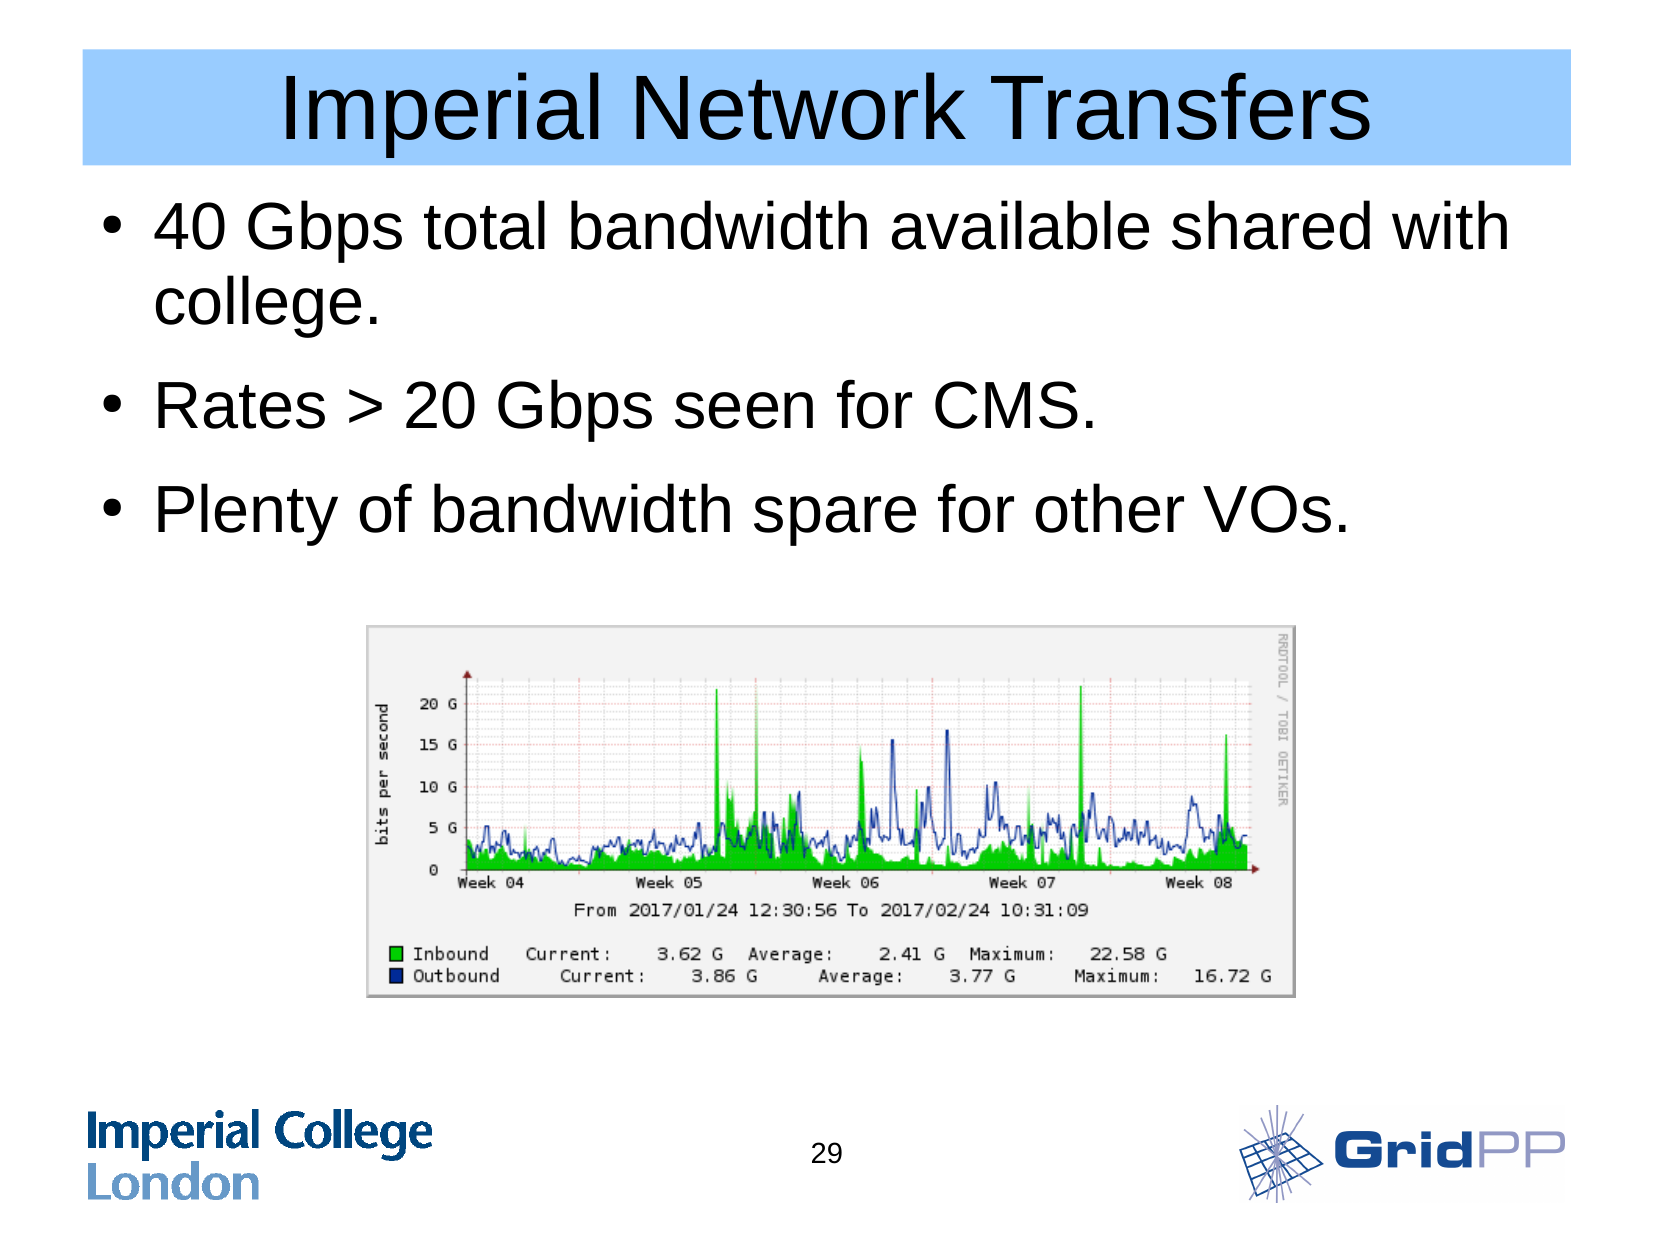

# Imperial Network Transfers
40 Gbps total bandwidth available shared with college.
Rates > 20 Gbps seen for CMS.
Plenty of bandwidth spare for other VOs.